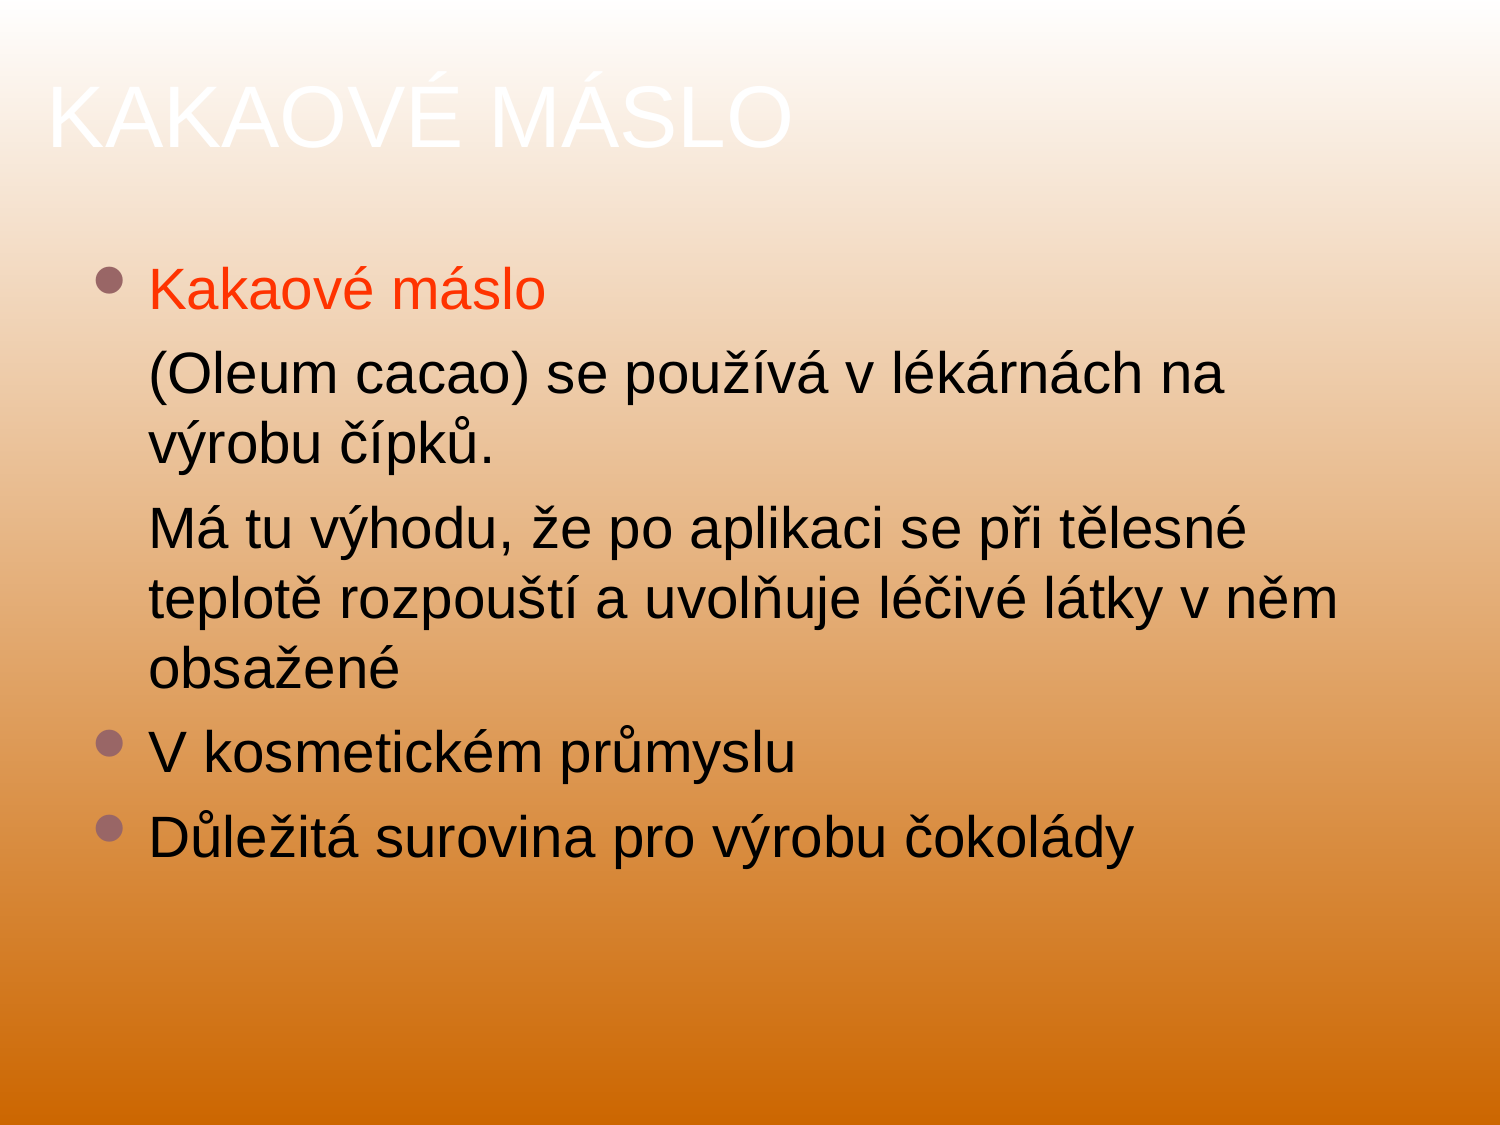

# KAKAOVÉ MÁSLO
Kakaové máslo
	(Oleum cacao) se používá v lékárnách na výrobu čípků.
	Má tu výhodu, že po aplikaci se při tělesné teplotě rozpouští a uvolňuje léčivé látky v něm obsažené
V kosmetickém průmyslu
Důležitá surovina pro výrobu čokolády